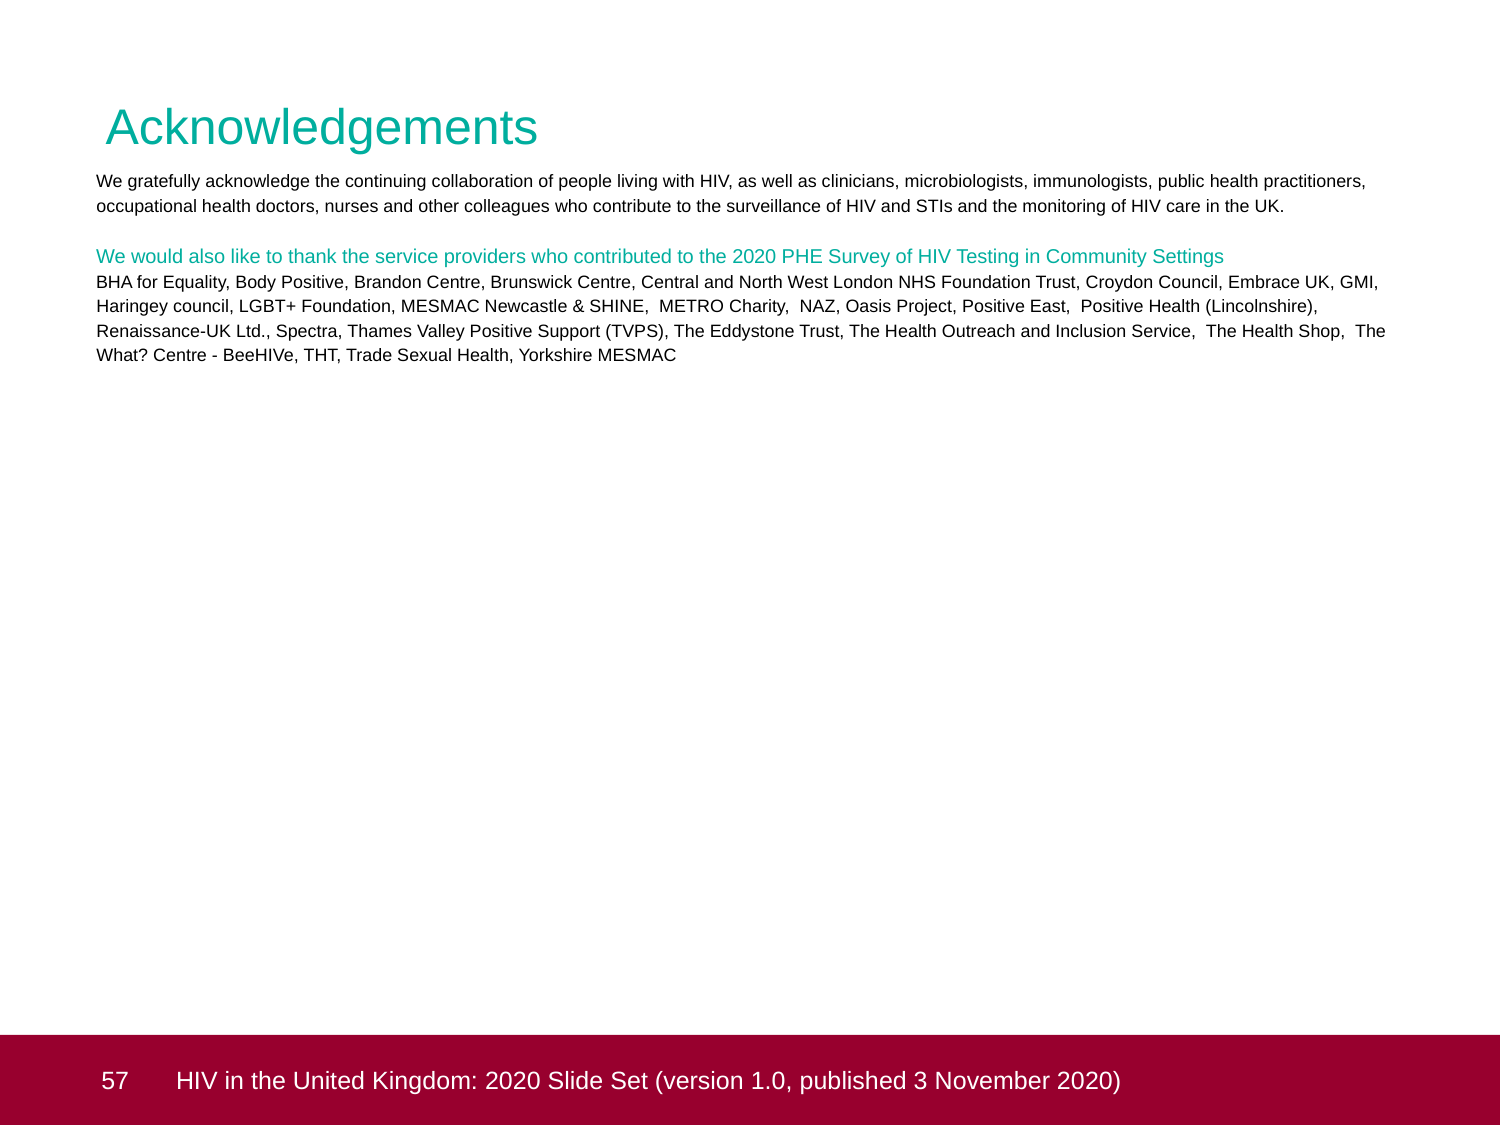

# Acknowledgements
We gratefully acknowledge the continuing collaboration of people living with HIV, as well as clinicians, microbiologists, immunologists, public health practitioners, occupational health doctors, nurses and other colleagues who contribute to the surveillance of HIV and STIs and the monitoring of HIV care in the UK.
We would also like to thank the service providers who contributed to the 2020 PHE Survey of HIV Testing in Community Settings
BHA for Equality, Body Positive, Brandon Centre, Brunswick Centre, Central and North West London NHS Foundation Trust, Croydon Council, Embrace UK, GMI, Haringey council, LGBT+ Foundation, MESMAC Newcastle & SHINE, METRO Charity, NAZ, Oasis Project, Positive East, Positive Health (Lincolnshire), Renaissance-UK Ltd., Spectra, Thames Valley Positive Support (TVPS), The Eddystone Trust, The Health Outreach and Inclusion Service, The Health Shop, The What? Centre - BeeHIVe, THT, Trade Sexual Health, Yorkshire MESMAC
HIV in the United Kingdom: 2020 Slide Set (version 1.0, published 3 November 2020)